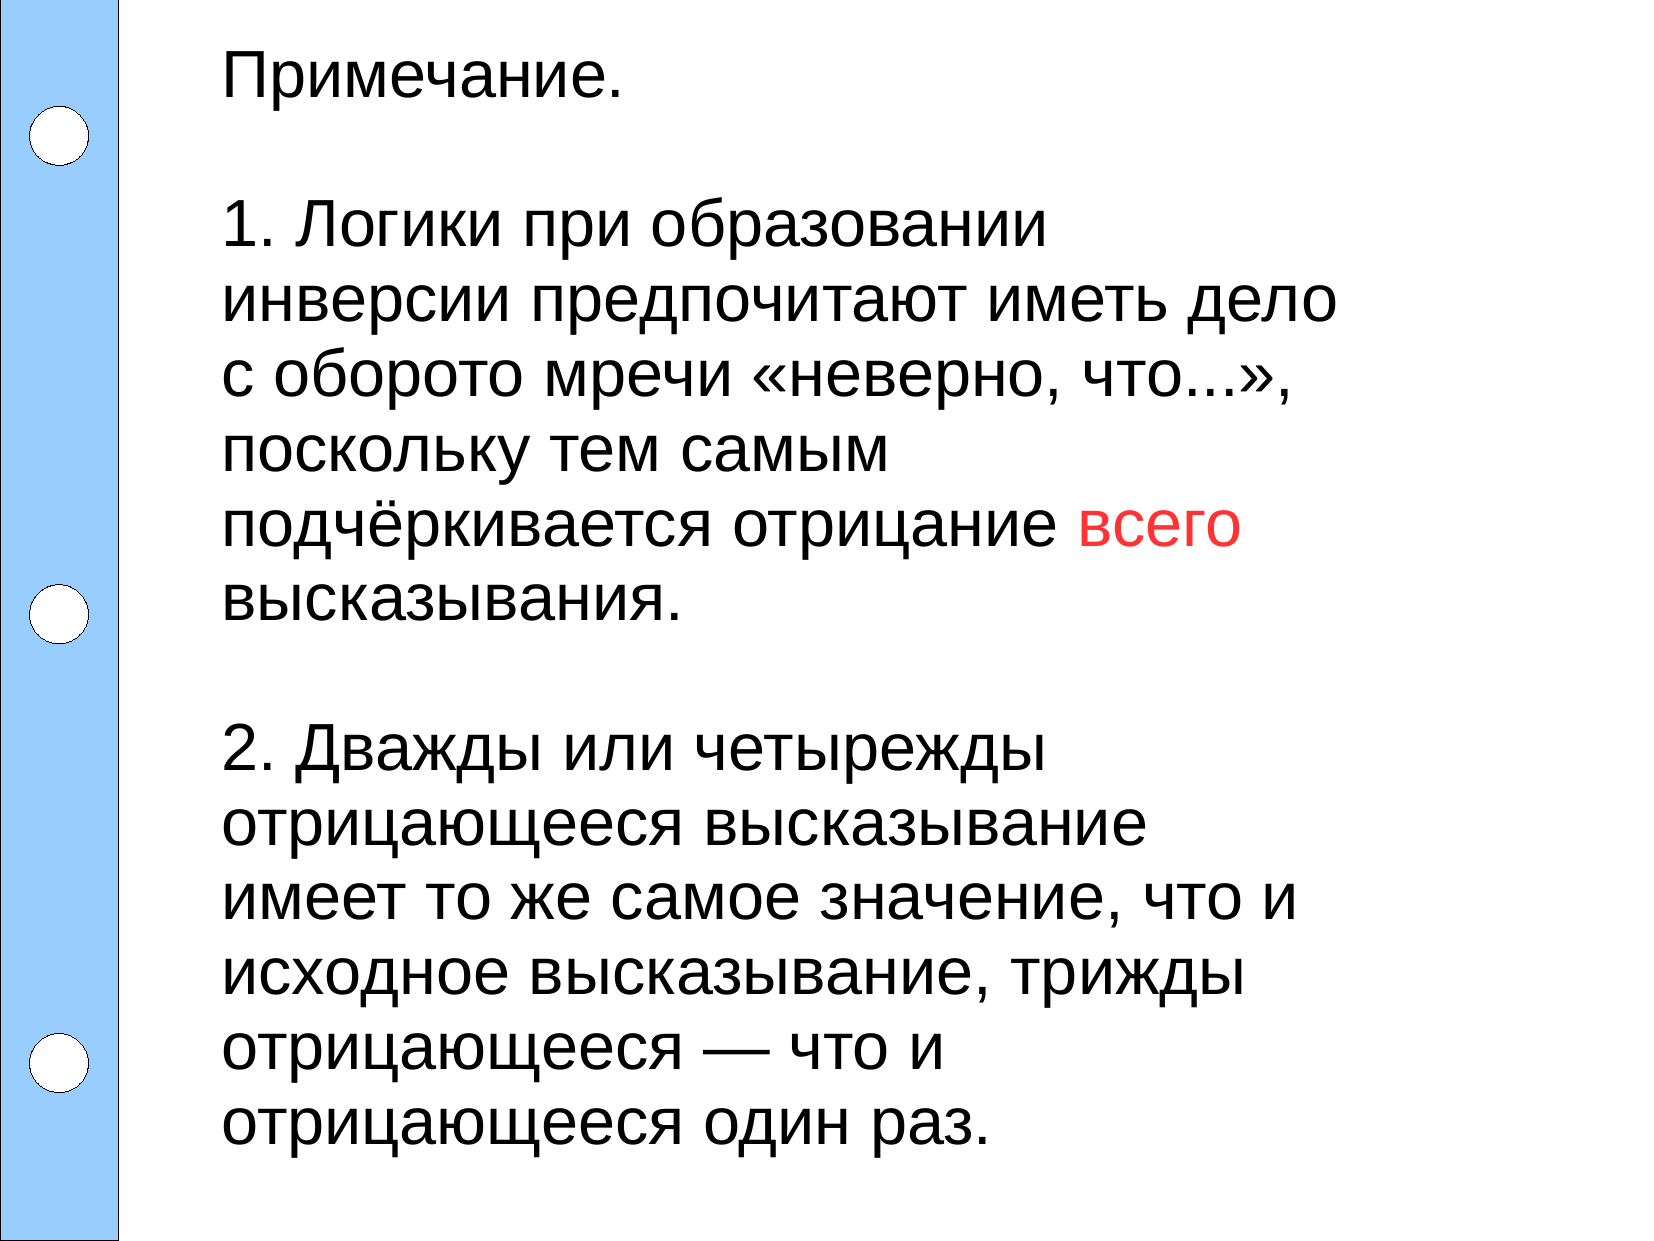

Примечание.
1. Логики при образовании инверсии предпочитают иметь дело с оборото мречи «неверно, что...», поскольку тем самым подчёркивается отрицание всего высказывания.
2. Дважды или четырежды отрицающееся высказывание имеет то же самое значение, что и исходное высказывание, трижды отрицающееся — что и отрицающееся один раз.